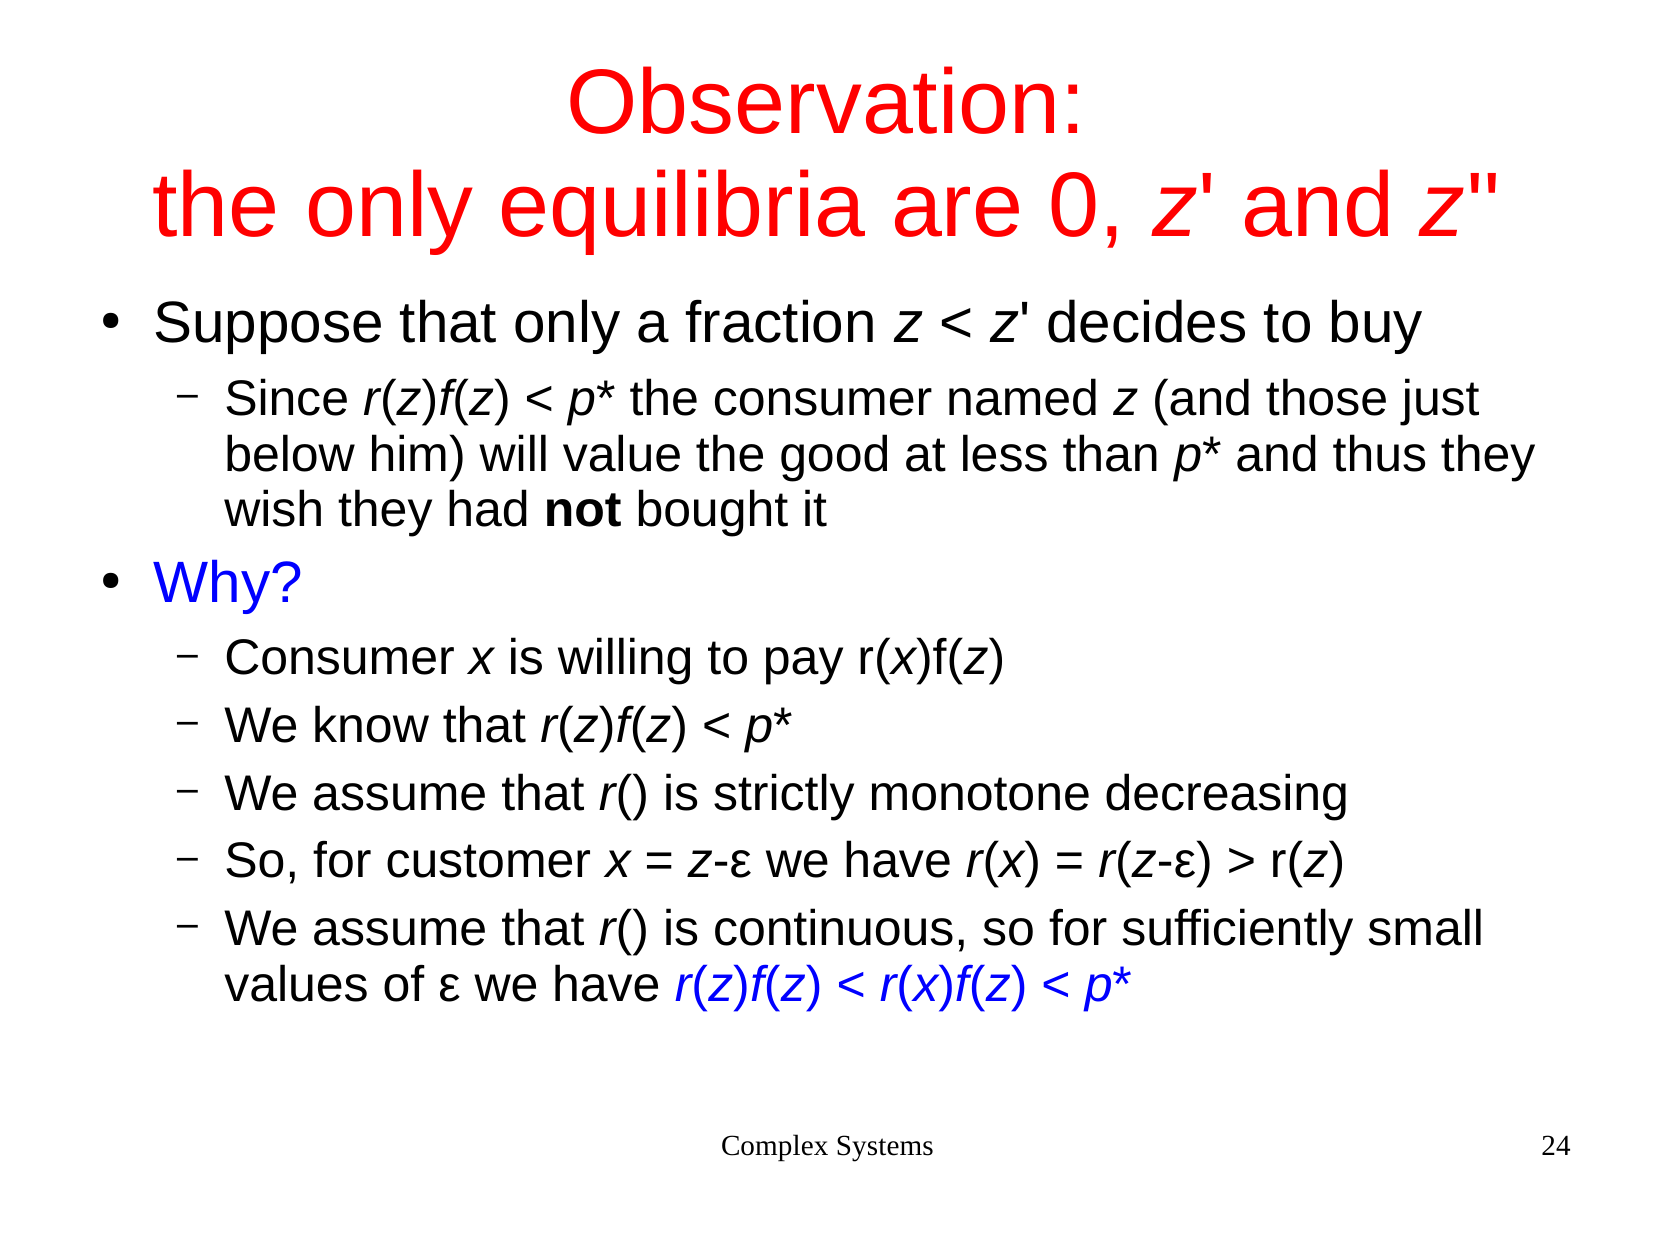

# Observation: the only equilibria are 0, z' and z''
Suppose that only a fraction z < z' decides to buy
Since r(z)f(z) < p* the consumer named z (and those just below him) will value the good at less than p* and thus they wish they had not bought it
Why?
Consumer x is willing to pay r(x)f(z)
We know that r(z)f(z) < p*
We assume that r() is strictly monotone decreasing
So, for customer x = z-ε we have r(x) = r(z-ε) > r(z)
We assume that r() is continuous, so for sufficiently small values of ε we have r(z)f(z) < r(x)f(z) < p*
Complex Systems
24